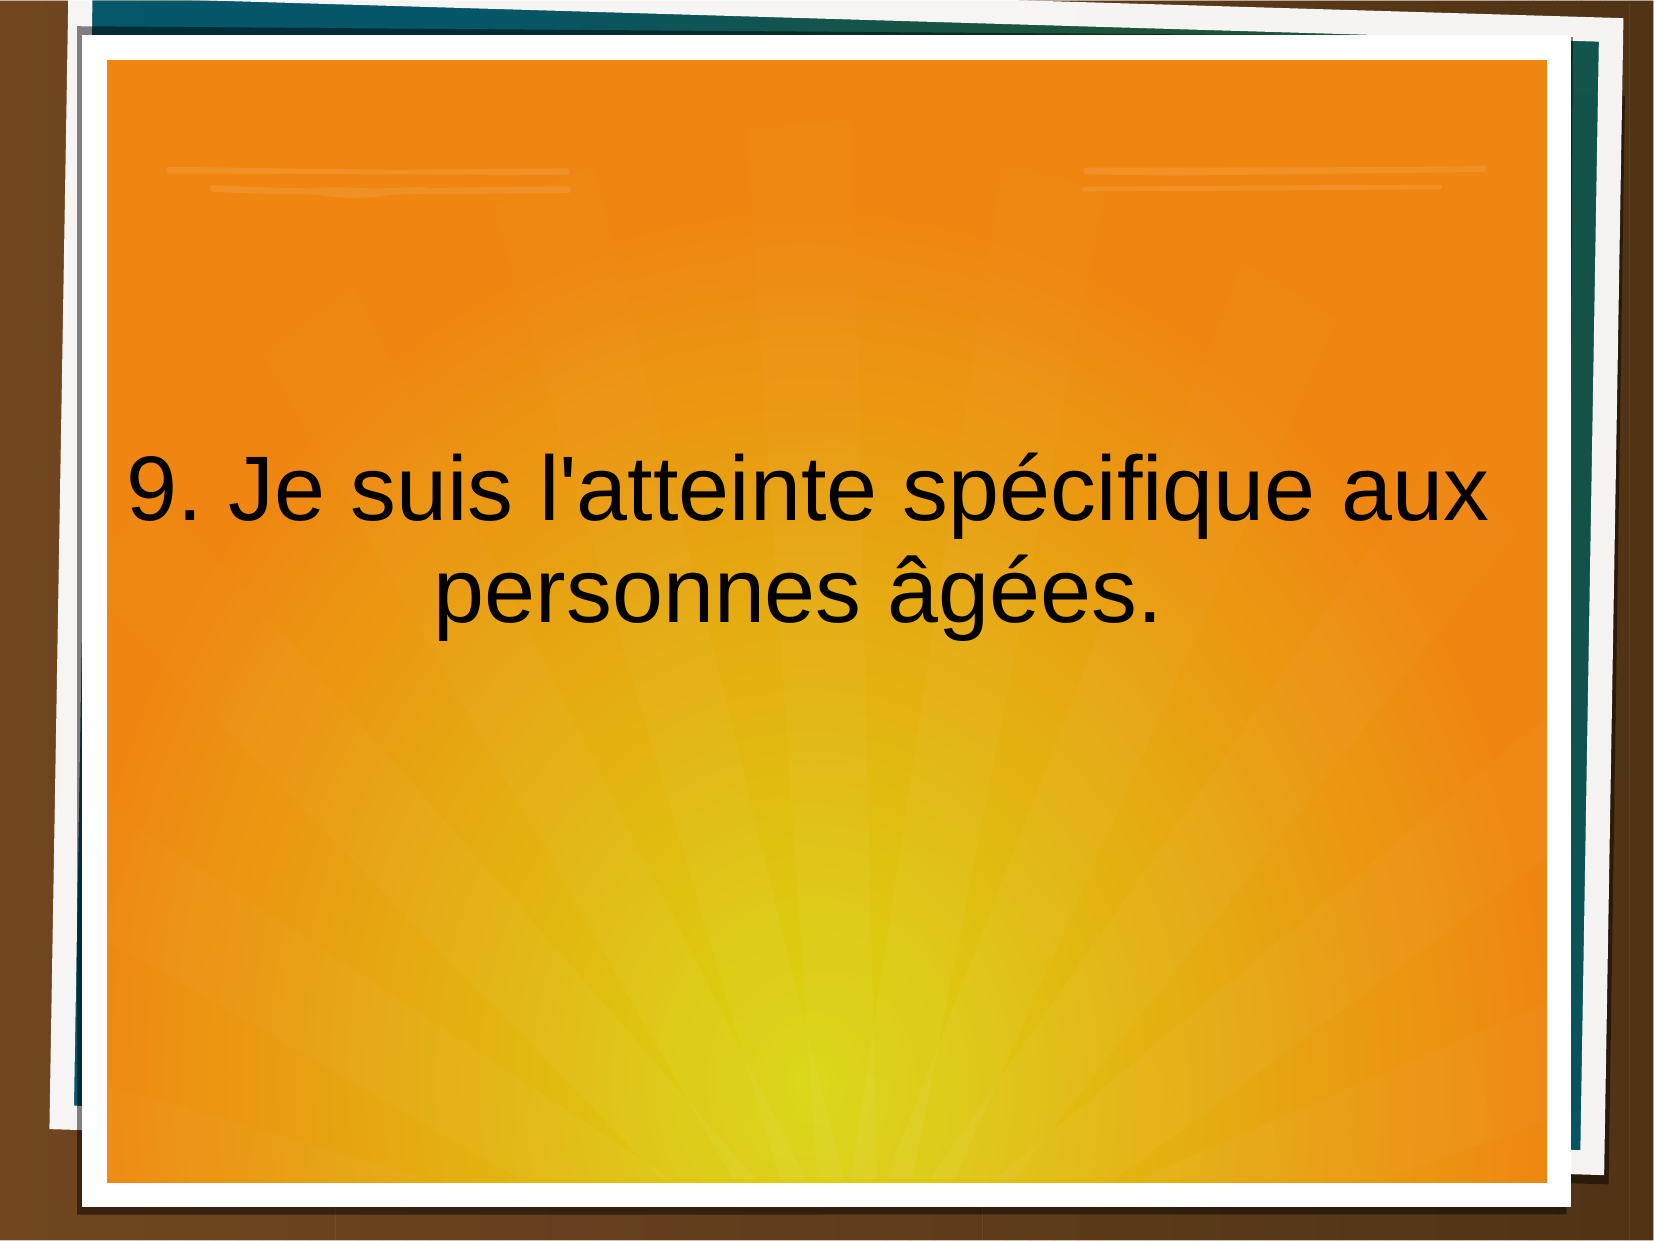

# 9. Je suis l'atteinte spécifique aux personnes âgées.